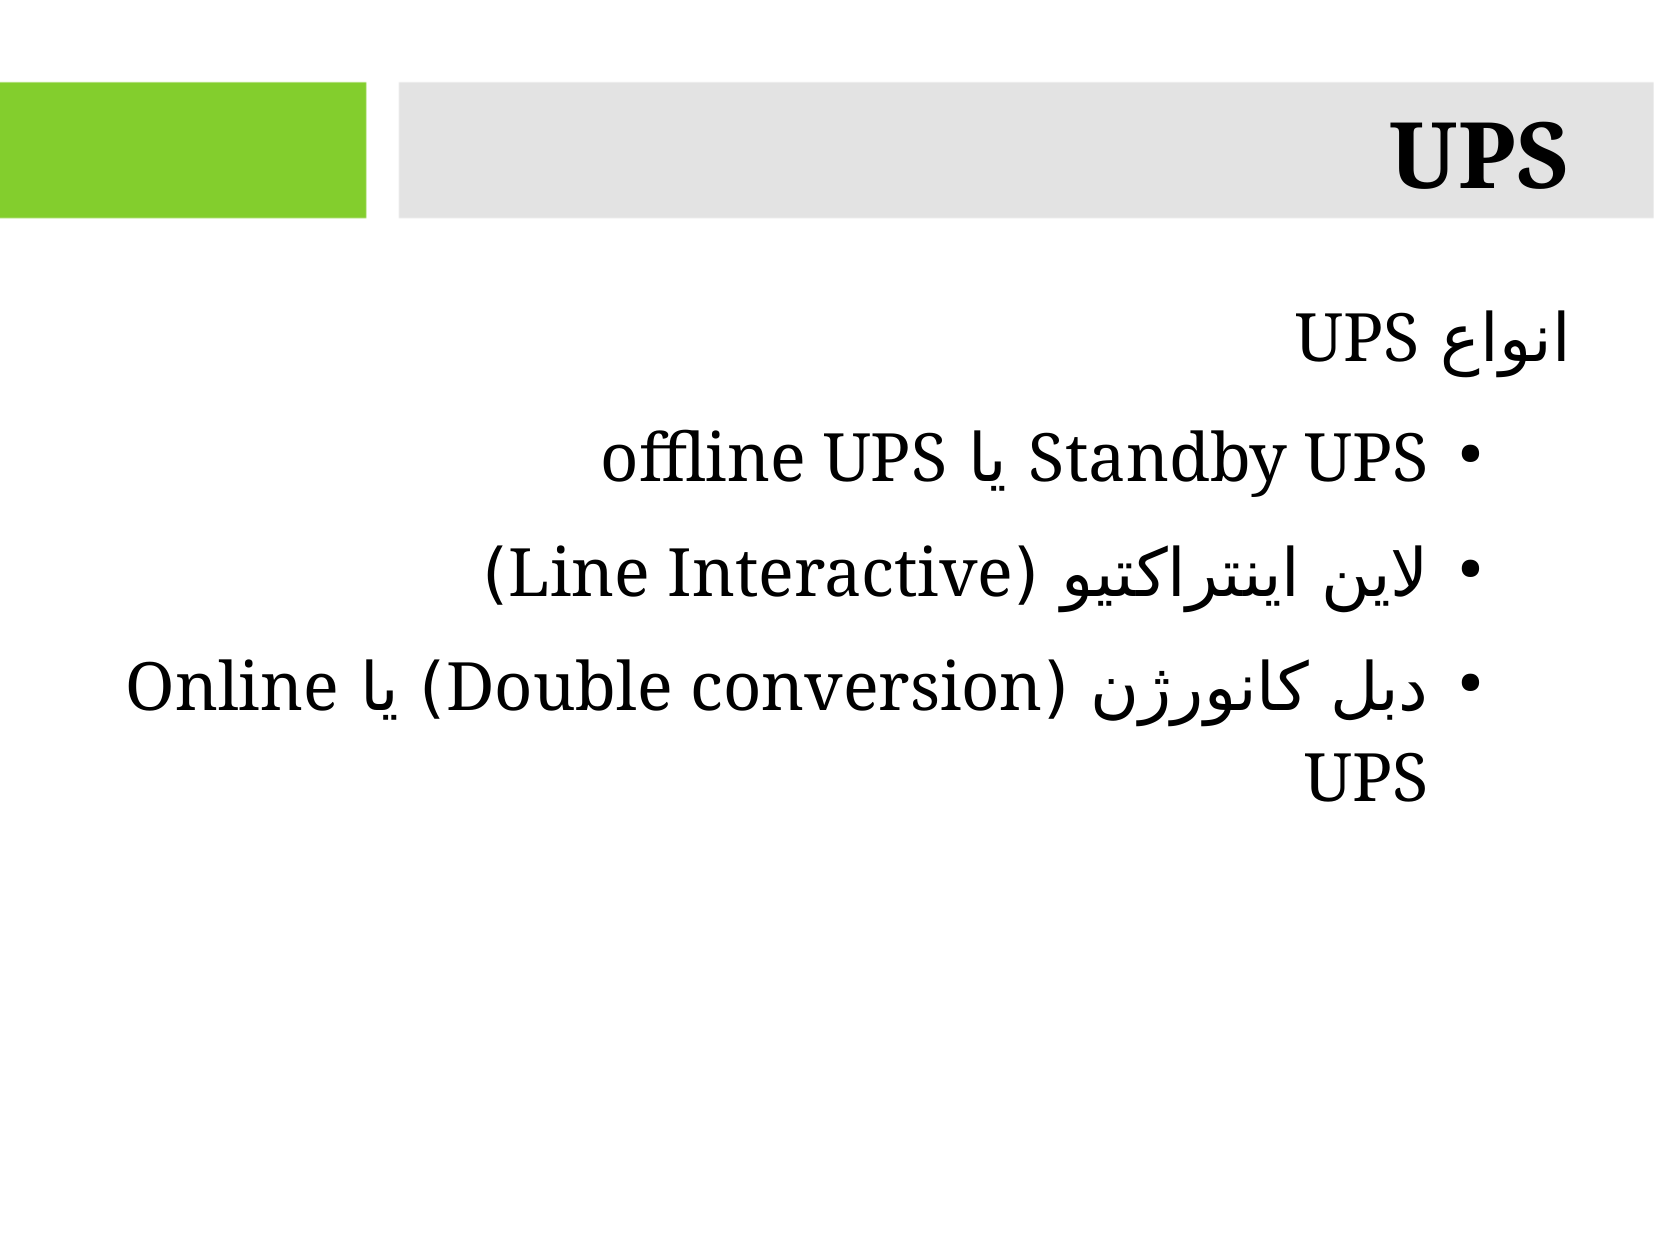

# UPS
انواع UPS
Standby UPS یا offline UPS
لاین اینتراکتیو (Line Interactive)
دبل کانورژن (Double conversion) یا Online UPS